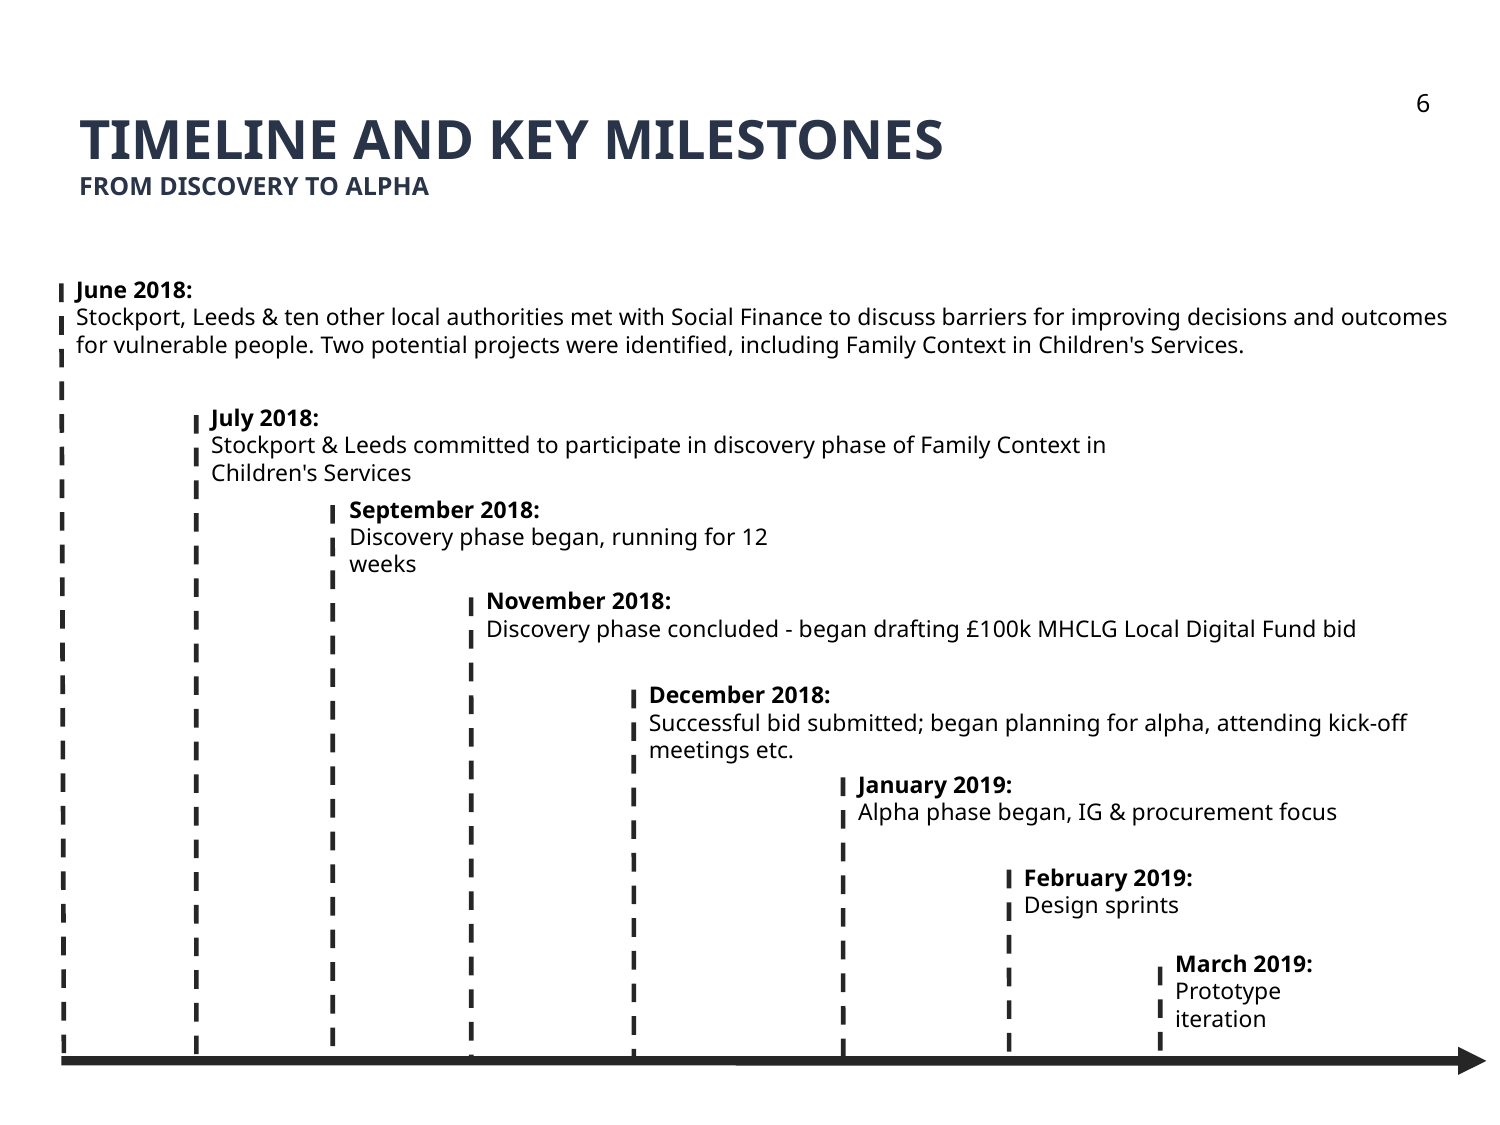

# TIMELINE AND KEY MILESTONES FROM DISCOVERY TO ALPHA
June 2018:
Stockport, Leeds & ten other local authorities met with Social Finance to discuss barriers for improving decisions and outcomes for vulnerable people. Two potential projects were identified, including Family Context in Children's Services.
July 2018:
Stockport & Leeds committed to participate in discovery phase of Family Context in Children's Services
September 2018:
Discovery phase began, running for 12 weeks
November 2018:
Discovery phase concluded - began drafting £100k MHCLG Local Digital Fund bid
December 2018:
Successful bid submitted; began planning for alpha, attending kick-off meetings etc.
January 2019:
Alpha phase began, IG & procurement focus
February 2019:
Design sprints
March 2019:
Prototype iteration